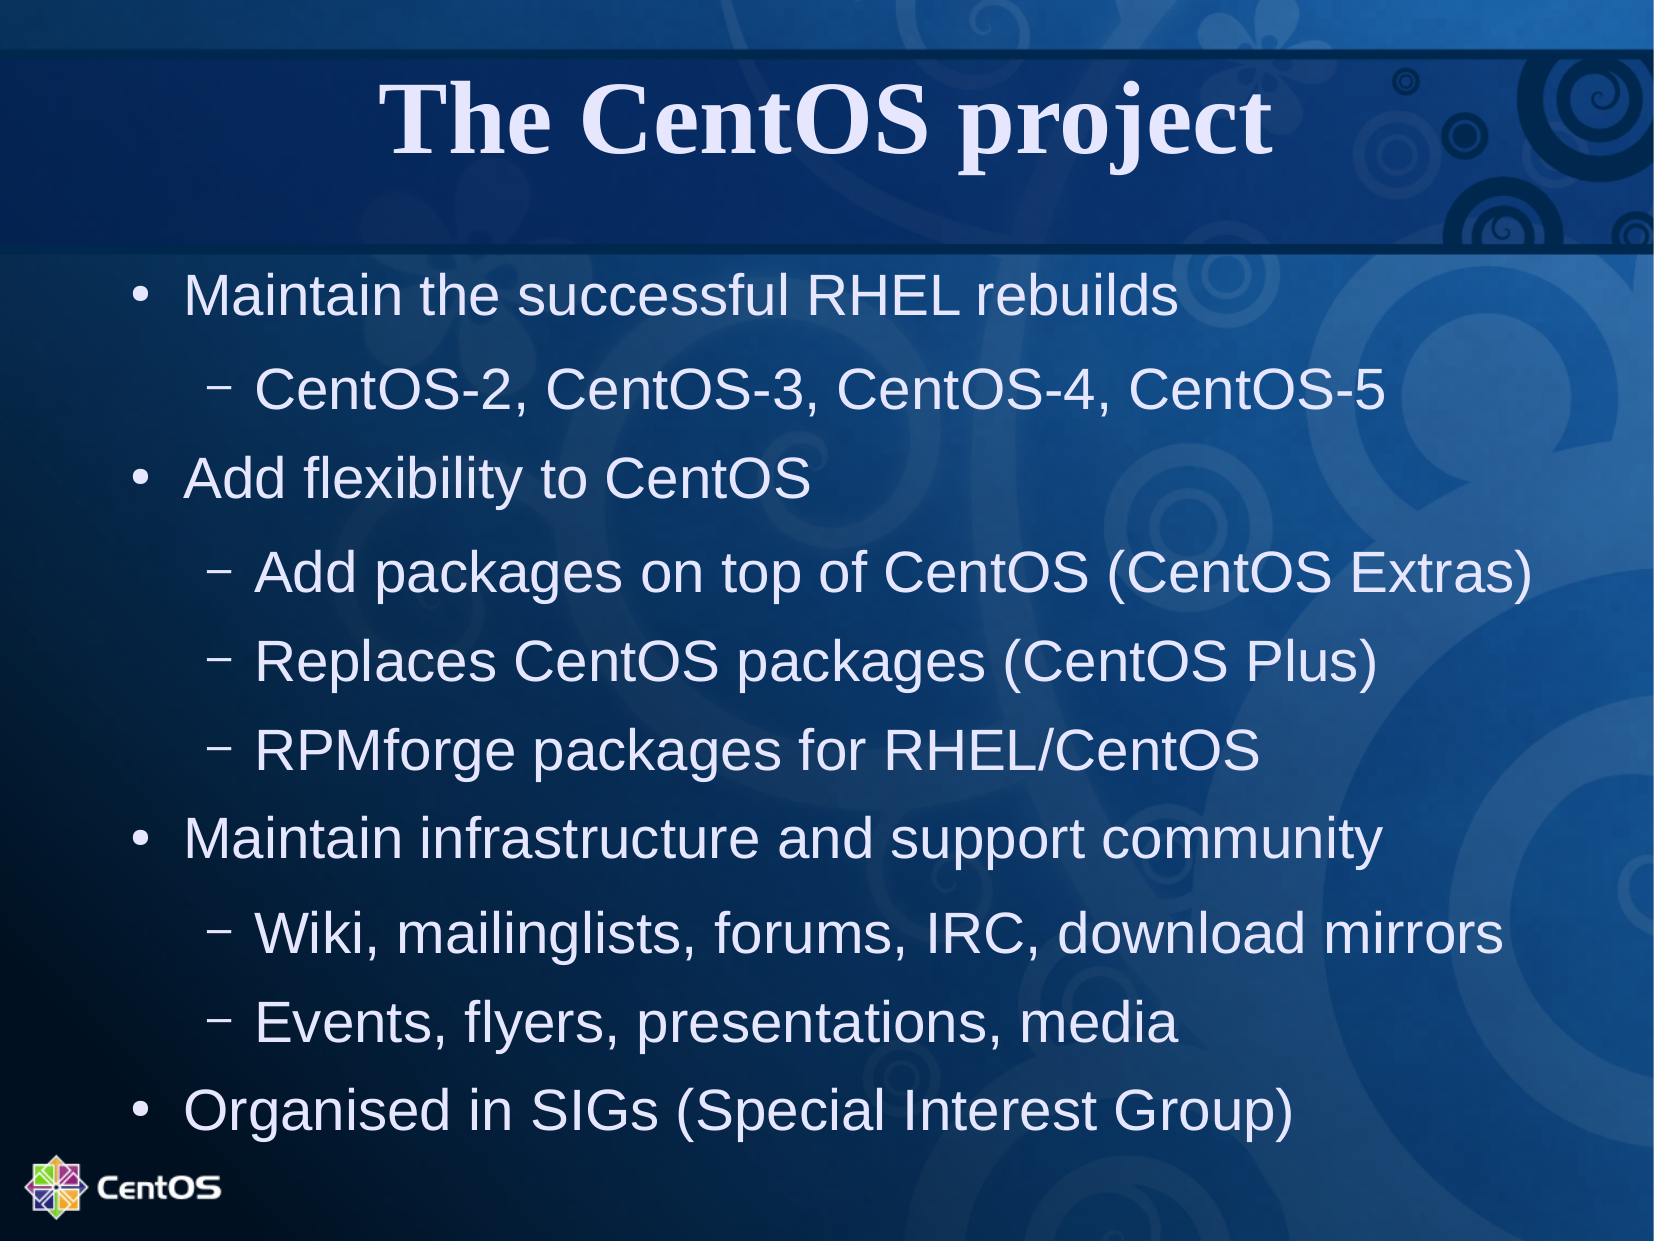

# The CentOS project
Maintain the successful RHEL rebuilds
CentOS-2, CentOS-3, CentOS-4, CentOS-5
Add flexibility to CentOS
Add packages on top of CentOS (CentOS Extras)
Replaces CentOS packages (CentOS Plus)
RPMforge packages for RHEL/CentOS
Maintain infrastructure and support community
Wiki, mailinglists, forums, IRC, download mirrors
Events, flyers, presentations, media
Organised in SIGs (Special Interest Group)